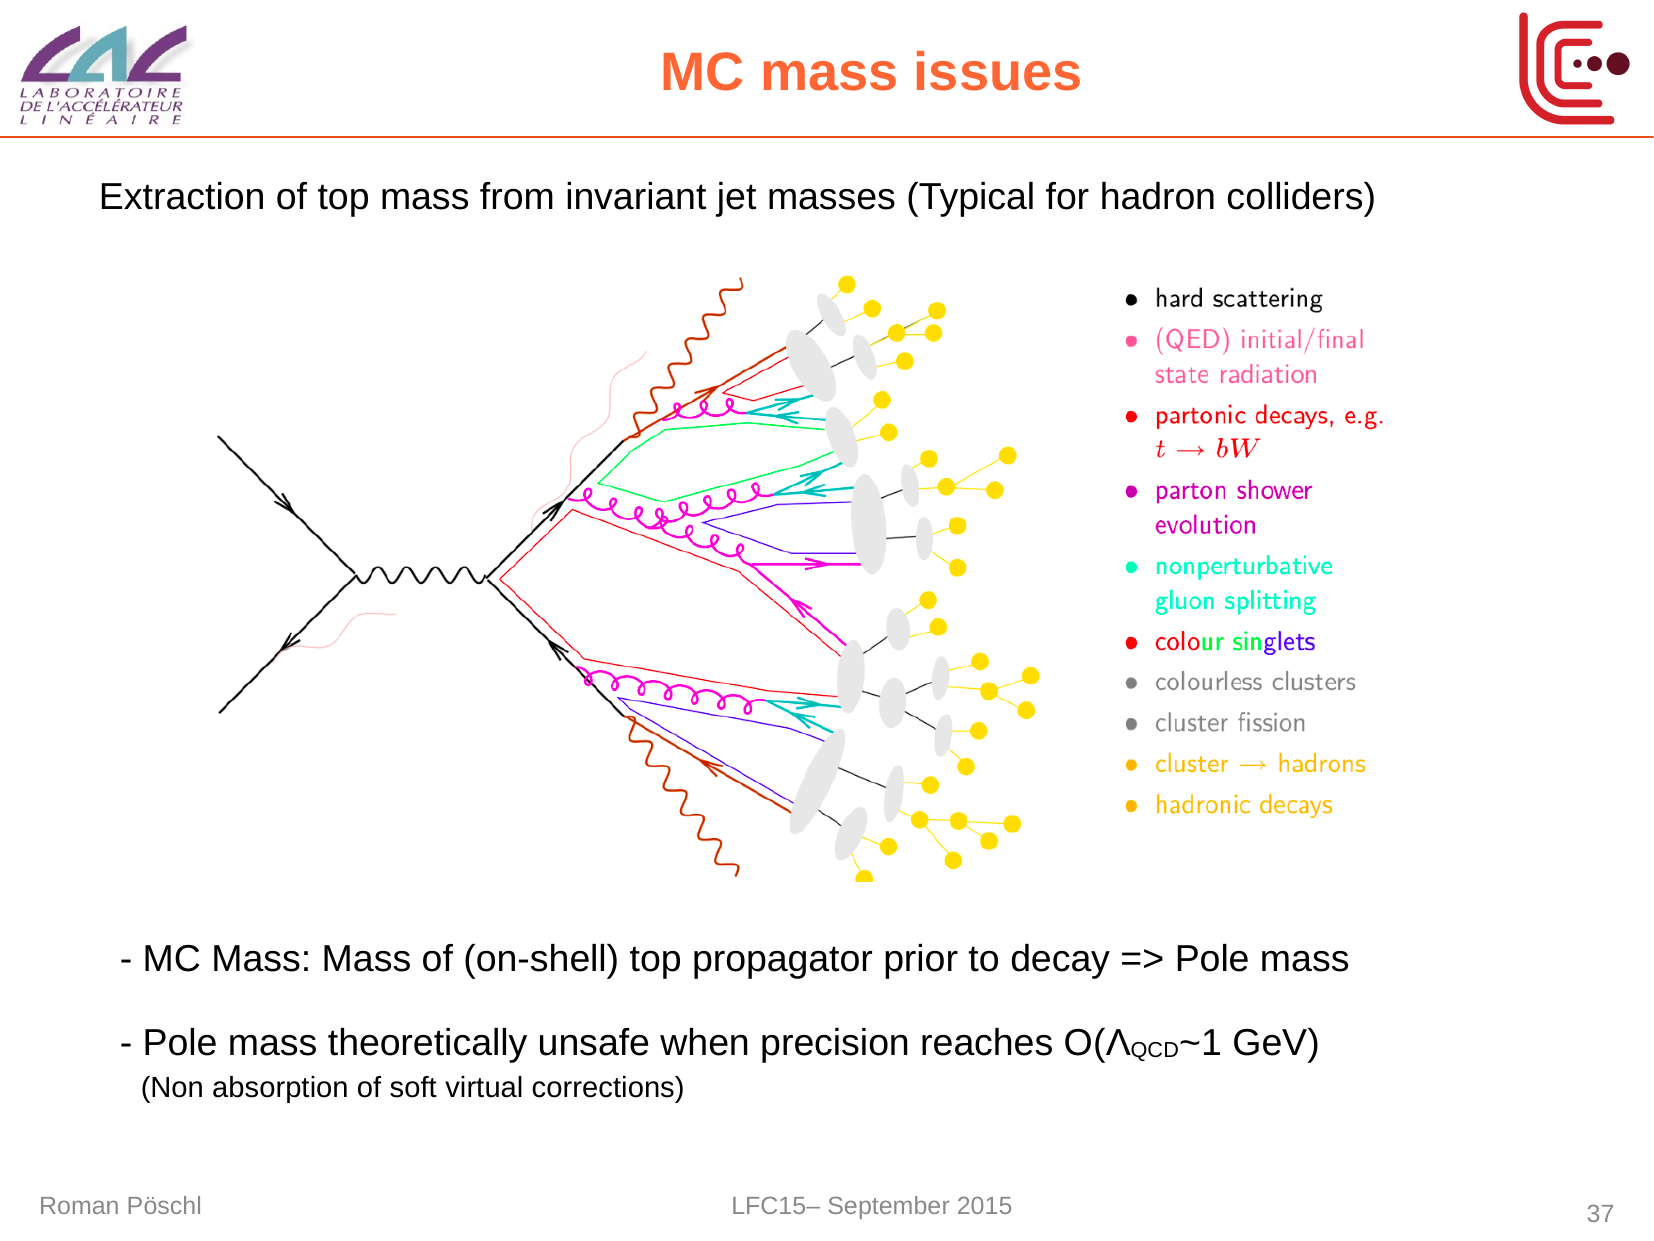

# MC mass issues
Extraction of top mass from invariant jet masses (Typical for hadron colliders)
- MC Mass: Mass of (on-shell) top propagator prior to decay => Pole mass
- Pole mass theoretically unsafe when precision reaches O(ΛQCD~1 GeV)
 (Non absorption of soft virtual corrections)